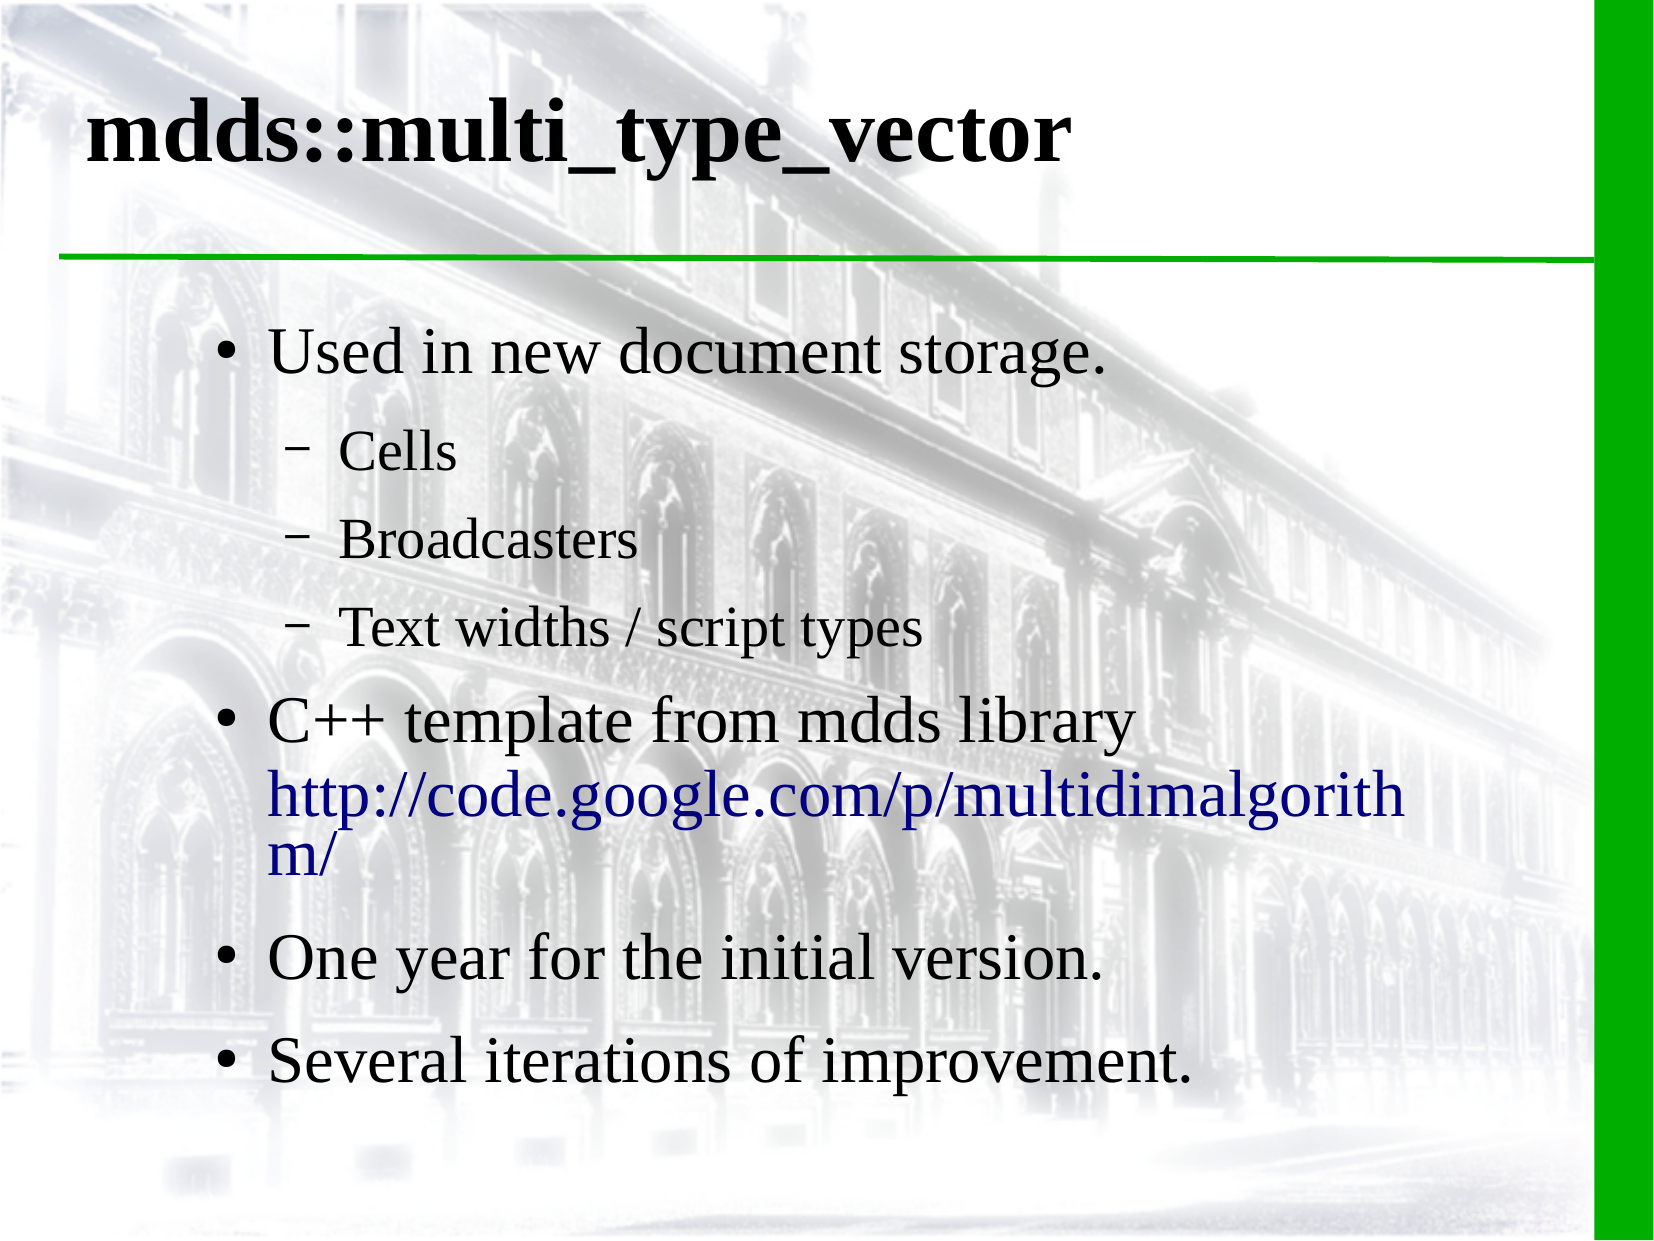

# mdds::multi_type_vector
Used in new document storage.
Cells
Broadcasters
Text widths / script types
C++ template from mdds library http://code.google.com/p/multidimalgorithm/
One year for the initial version.
Several iterations of improvement.